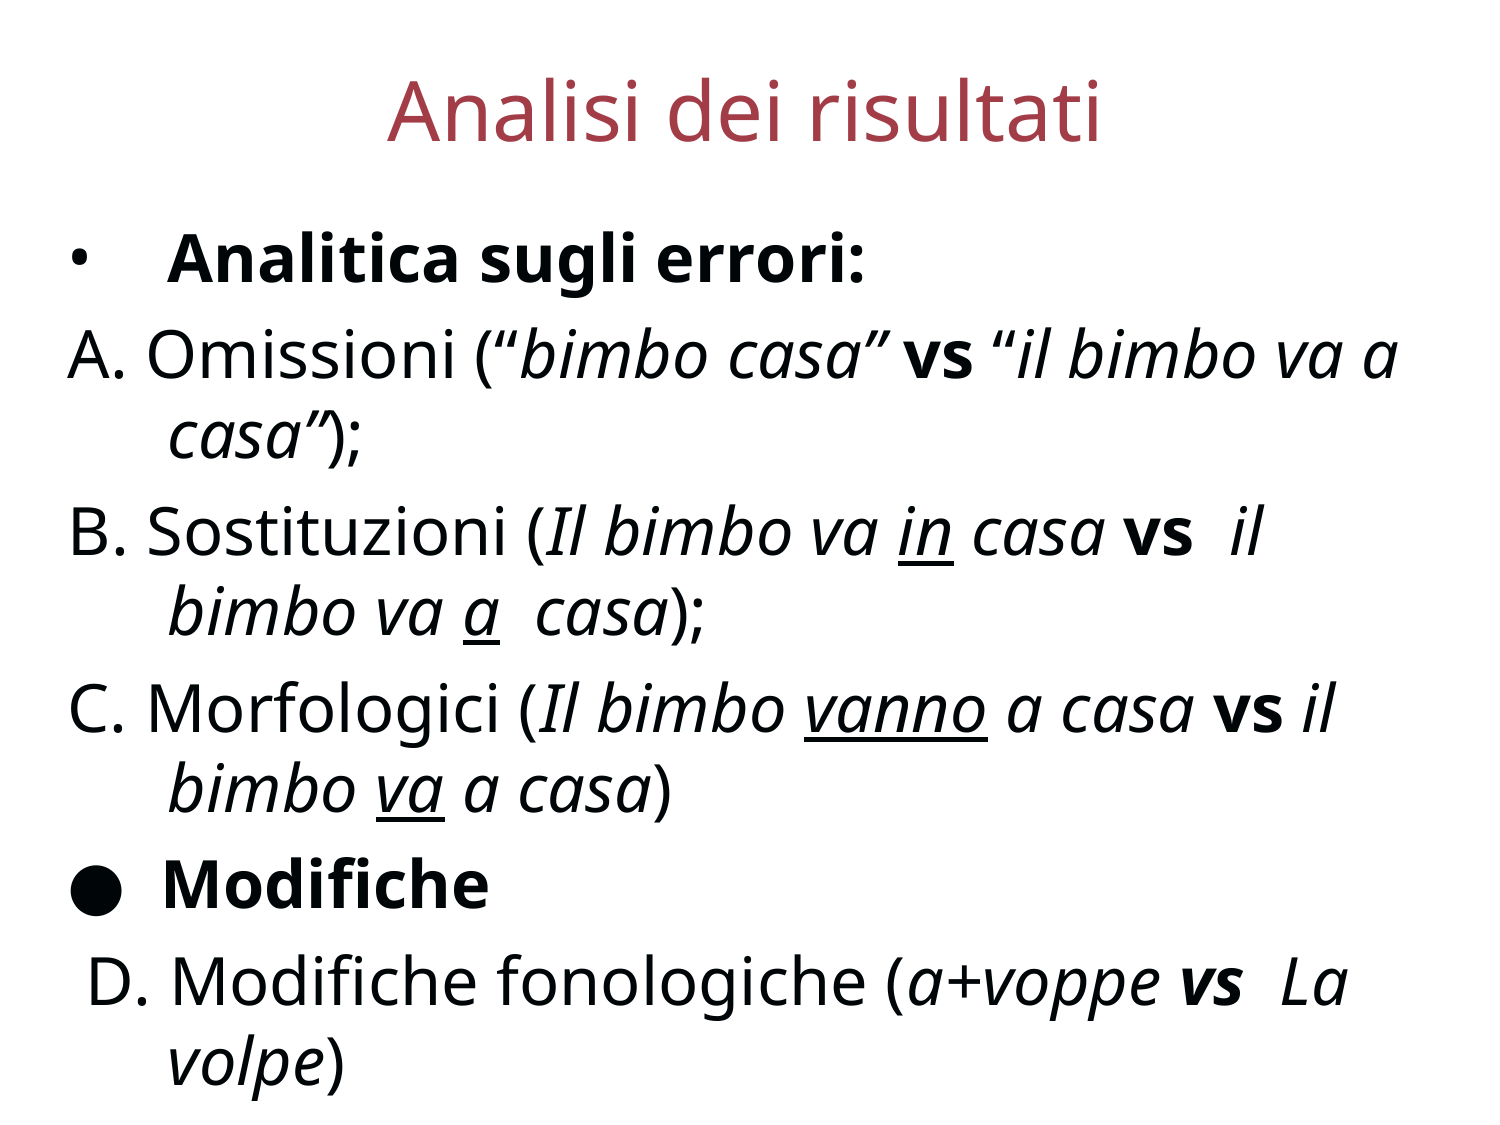

# Analisi dei risultati
Analitica sugli errori:
A. Omissioni (“bimbo casa” vs “il bimbo va a casa”);
B. Sostituzioni (Il bimbo va in casa vs il bimbo va a casa);
C. Morfologici (Il bimbo vanno a casa vs il bimbo va a casa)
● Modifiche
 D. Modifiche fonologiche (a+voppe vs La volpe)